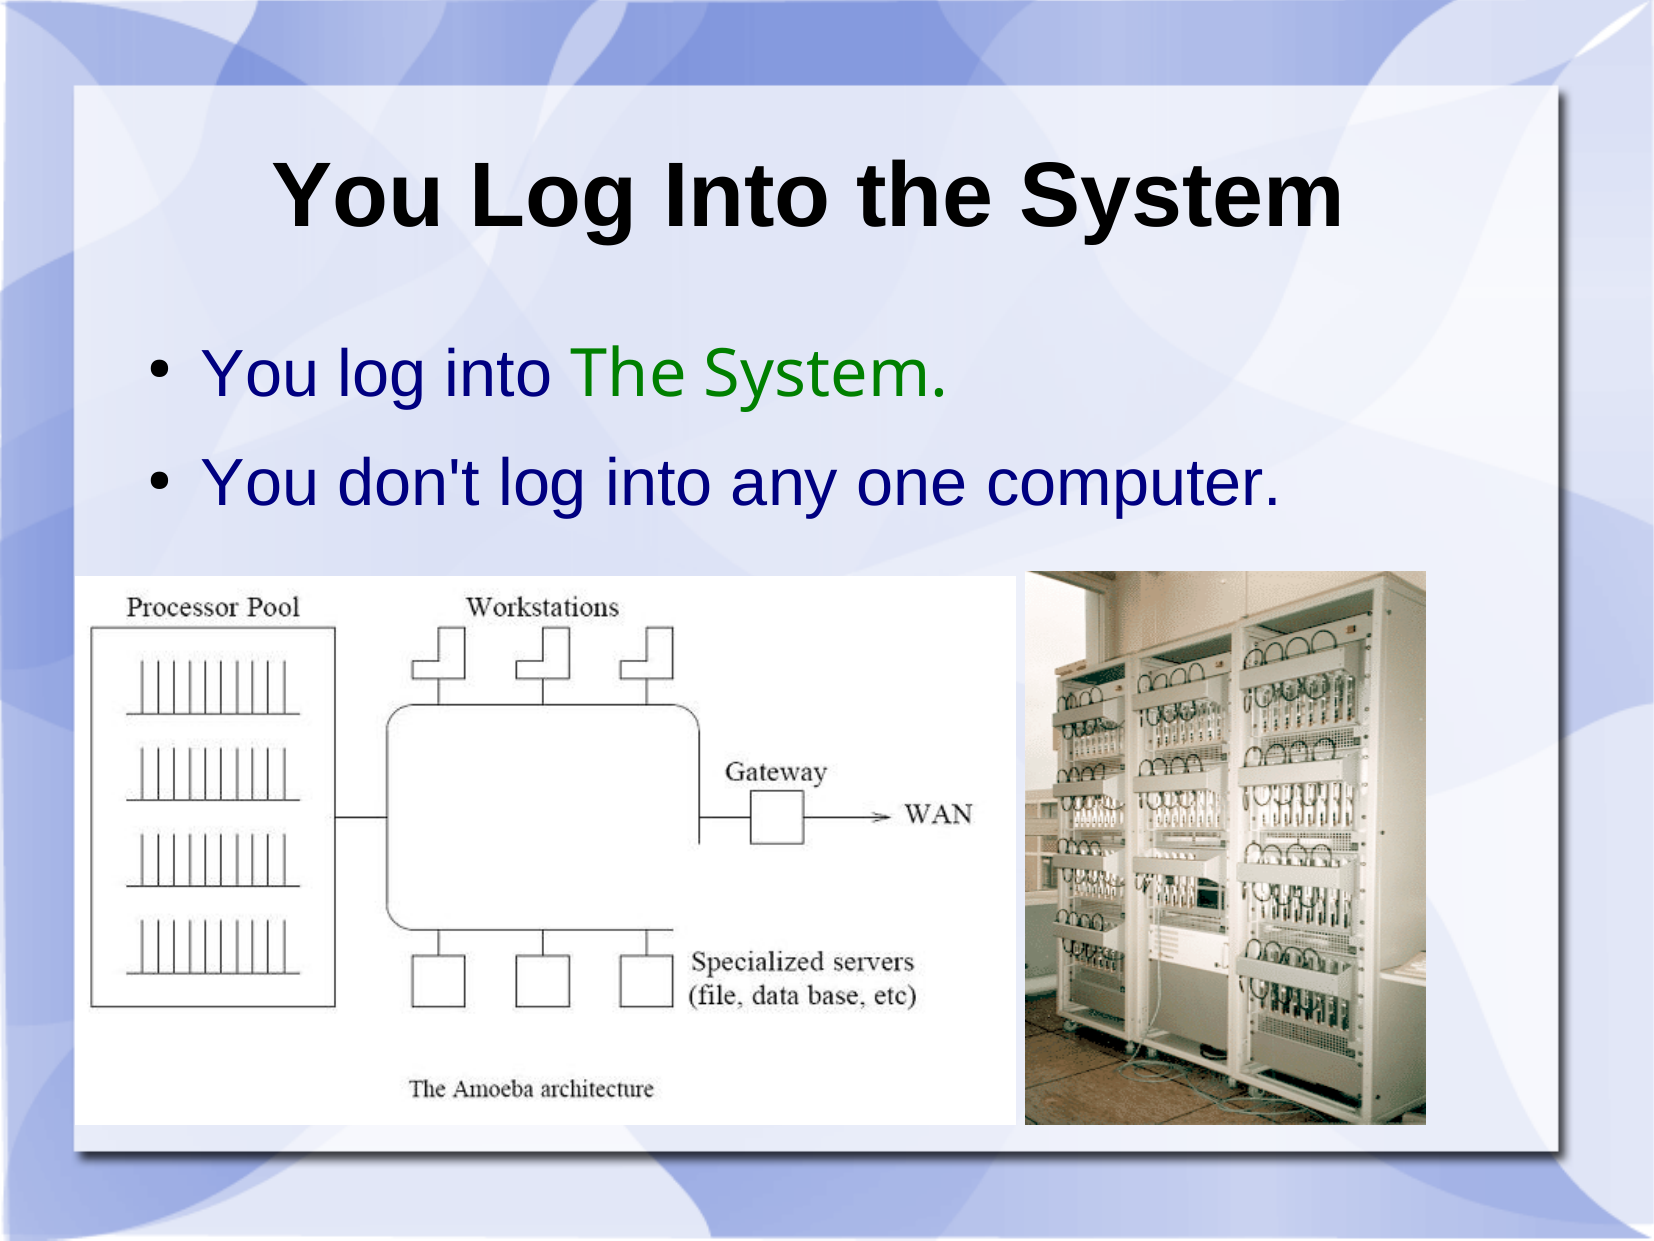

# You Log Into the System
You log into The System.
You don't log into any one computer.